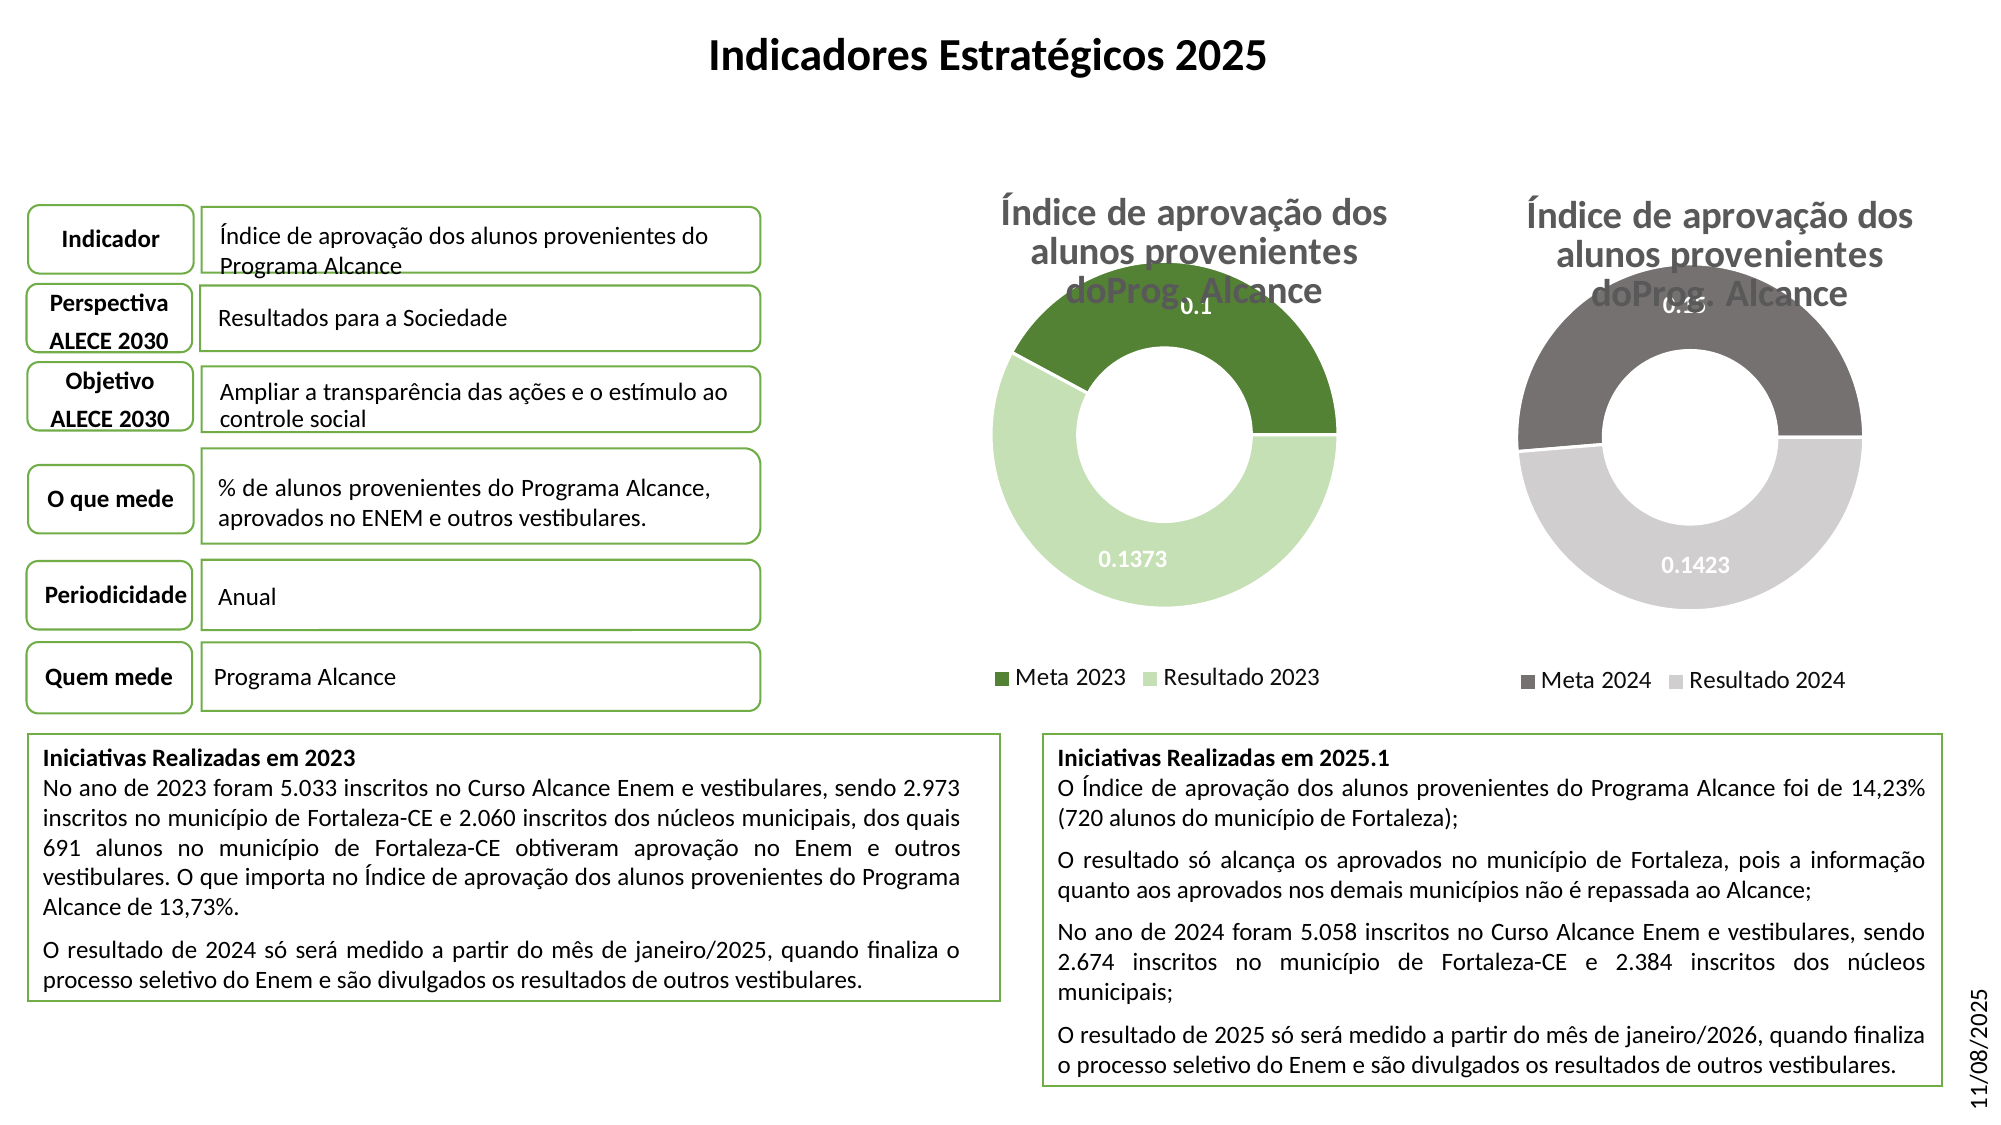

# Indicadores Estratégicos 2025
### Chart: Índice de aprovação dos alunos provenientes doProg. Alcance
| Category | Colunas1 |
|---|---|
| Meta 2023 | 0.1 |
| Resultado 2023 | 0.1373 |
### Chart: Índice de aprovação dos alunos provenientes doProg. Alcance
| Category | Colunas1 |
|---|---|
| Meta 2024 | 0.15 |
| Resultado 2024 | 0.1423 |
Indicador
Índice de aprovação dos alunos provenientes do Programa Alcance
Perspectiva
ALECE 2030
Resultados para a Sociedade
Objetivo
ALECE 2030
Ampliar a transparência das ações e o estímulo ao controle social
% de alunos provenientes do Programa Alcance, aprovados no ENEM e outros vestibulares.
O que mede
Anual
Periodicidade
Quem mede
Programa Alcance
Iniciativas Realizadas em 2023
No ano de 2023 foram 5.033 inscritos no Curso Alcance Enem e vestibulares, sendo 2.973 inscritos no município de Fortaleza-CE e 2.060 inscritos dos núcleos municipais, dos quais 691 alunos no município de Fortaleza-CE obtiveram aprovação no Enem e outros vestibulares. O que importa no Índice de aprovação dos alunos provenientes do Programa Alcance de 13,73%.
O resultado de 2024 só será medido a partir do mês de janeiro/2025, quando finaliza o processo seletivo do Enem e são divulgados os resultados de outros vestibulares.
Iniciativas Realizadas em 2025.1
O Índice de aprovação dos alunos provenientes do Programa Alcance foi de 14,23% (720 alunos do município de Fortaleza);
O resultado só alcança os aprovados no município de Fortaleza, pois a informação quanto aos aprovados nos demais municípios não é repassada ao Alcance;
No ano de 2024 foram 5.058 inscritos no Curso Alcance Enem e vestibulares, sendo 2.674 inscritos no município de Fortaleza-CE e 2.384 inscritos dos núcleos municipais;
O resultado de 2025 só será medido a partir do mês de janeiro/2026, quando finaliza o processo seletivo do Enem e são divulgados os resultados de outros vestibulares.
11/08/2025